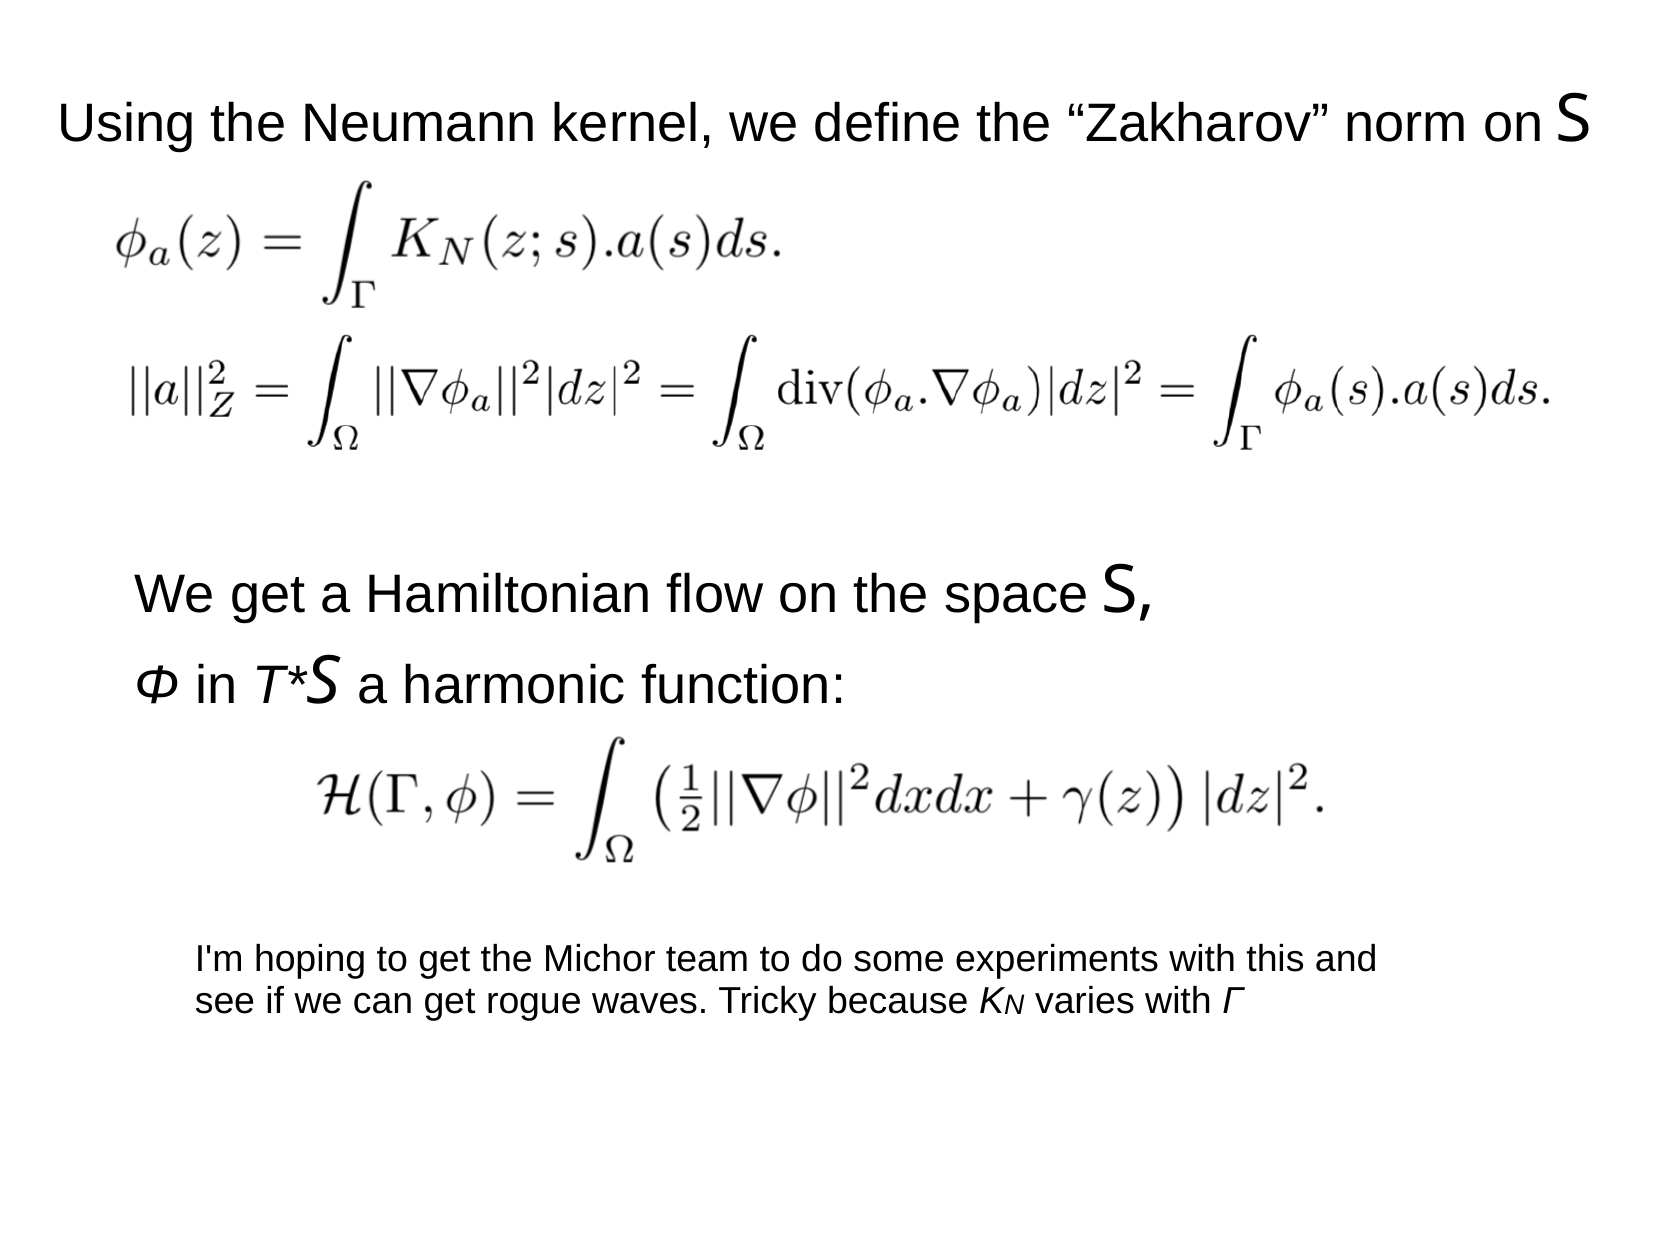

Using the Neumann kernel, we define the “Zakharov” norm on S
We get a Hamiltonian flow on the space S,
Φ in T*S a harmonic function:
I'm hoping to get the Michor team to do some experiments with this and see if we can get rogue waves. Tricky because KN varies with Γ